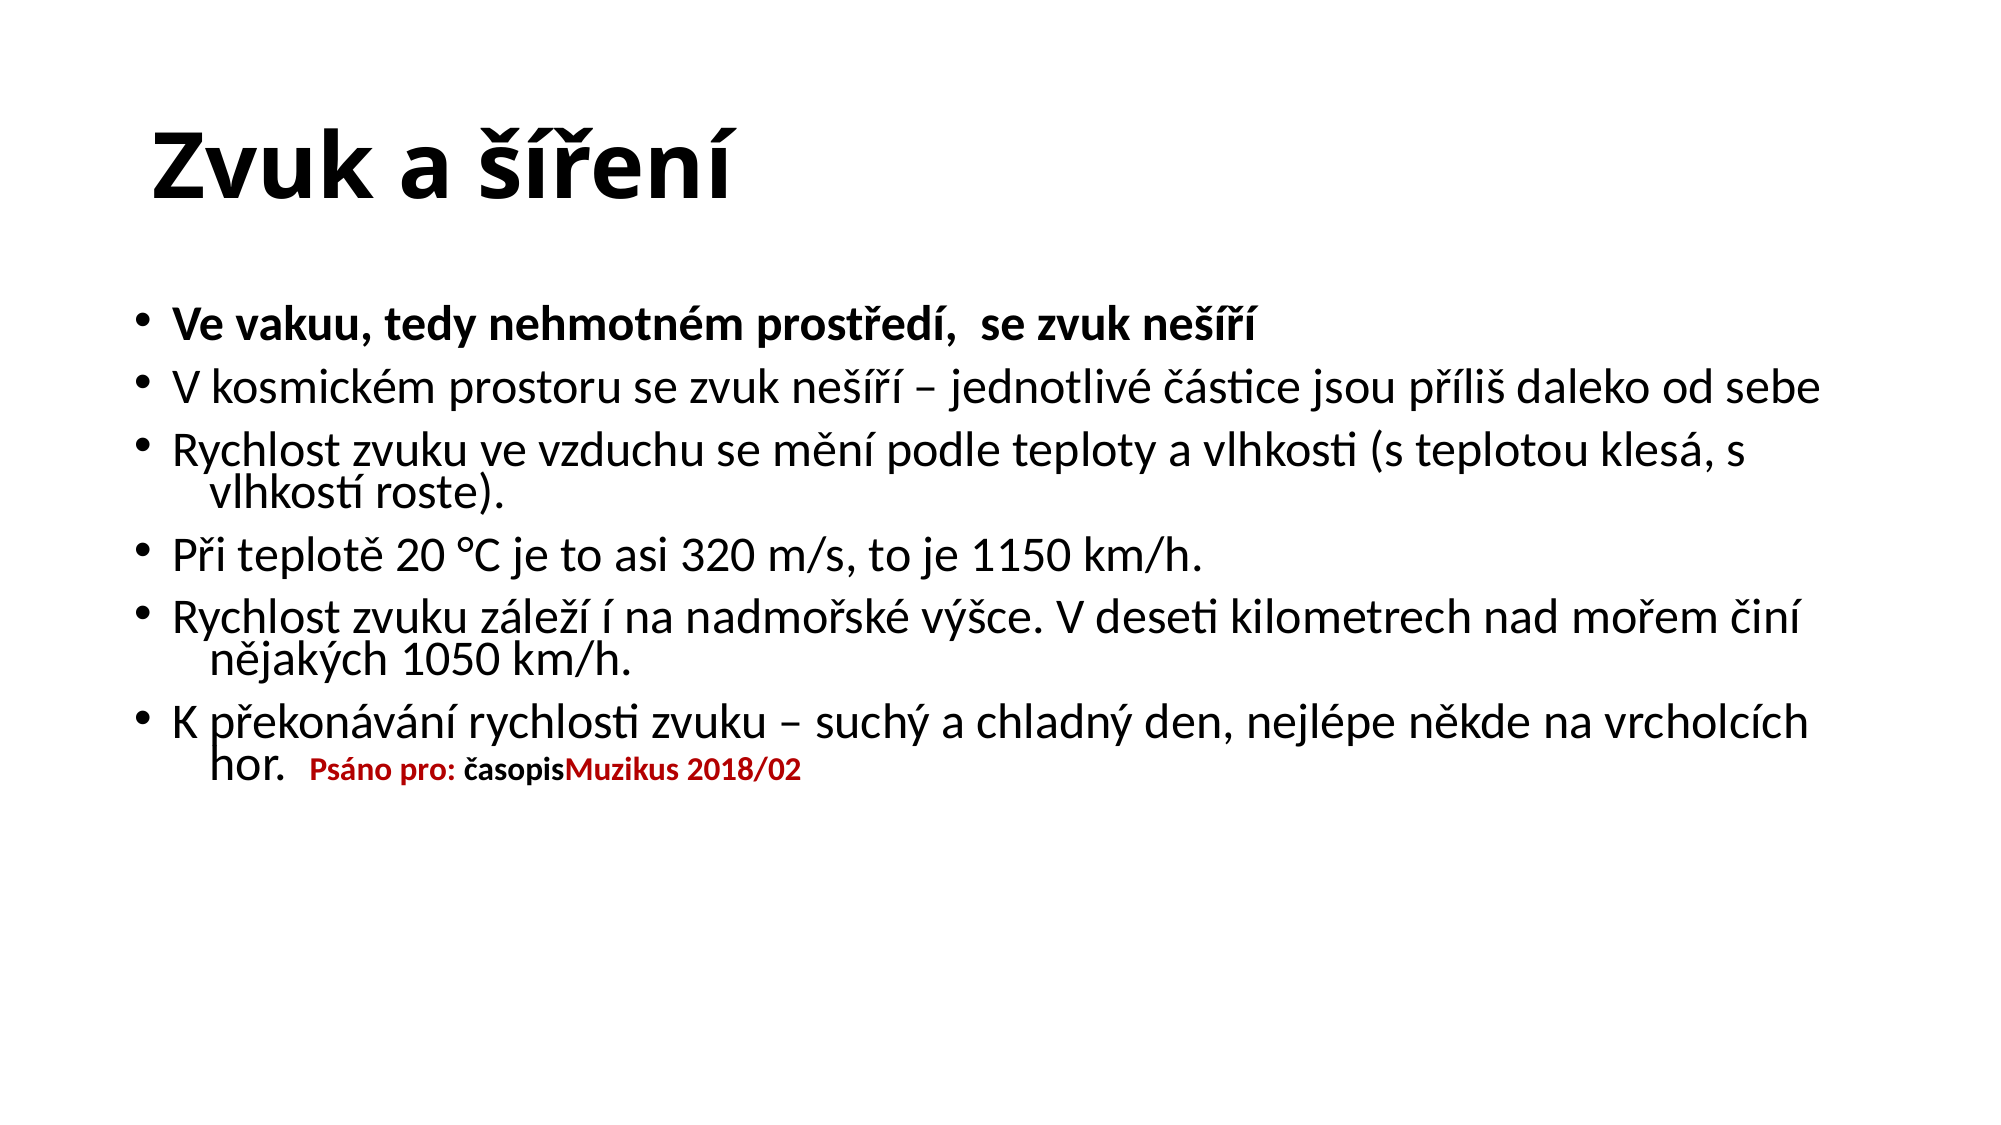

# Zvuk a šíření
Ve vakuu, tedy nehmotném prostředí, se zvuk nešíří
V kosmickém prostoru se zvuk nešíří – jednotlivé částice jsou příliš daleko od sebe
Rychlost zvuku ve vzduchu se mění podle teploty a vlhkosti (s teplotou klesá, s vlhkostí roste).
Při teplotě 20 °C je to asi 320 m/s, to je 1150 km/h.
Rychlost zvuku záleží í na nadmořské výšce. V deseti kilometrech nad mořem činí nějakých 1050 km/h.
K překonávání rychlosti zvuku – suchý a chladný den, nejlépe někde na vrcholcích hor. Psáno pro: časopisMuzikus 2018/02